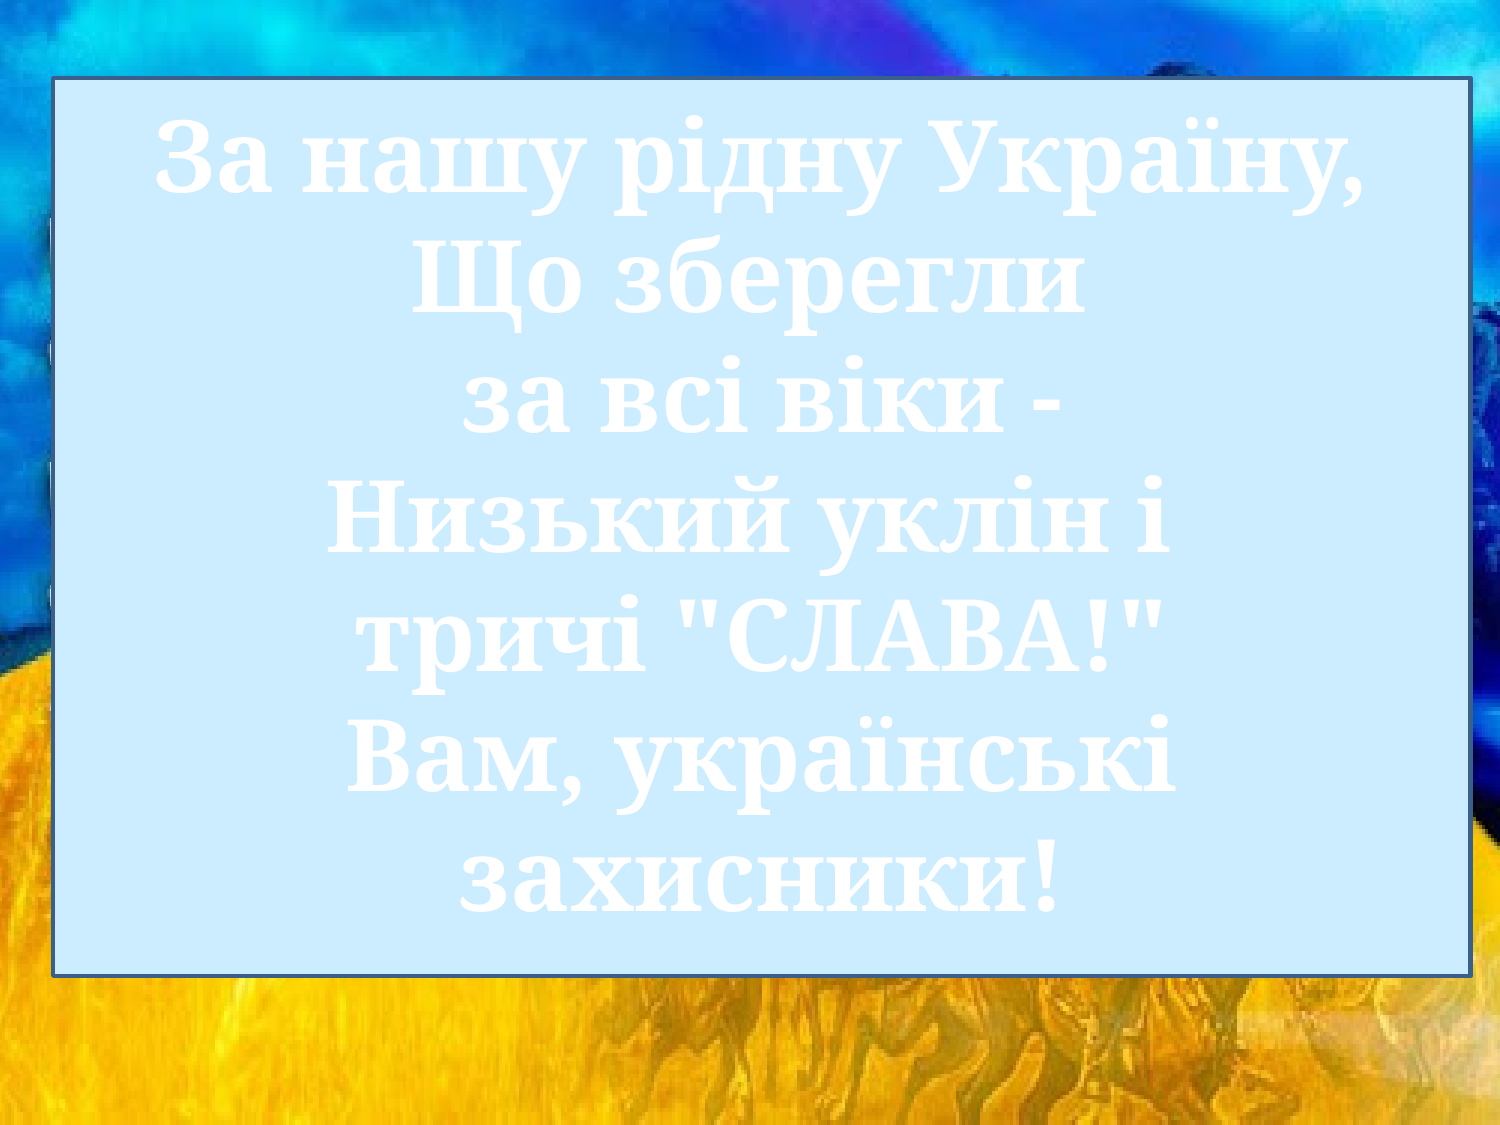

За нашу рідну Україну,
Що зберегли
за всі віки -
Низький уклін і
тричі "СЛАВА!"
Вам, українські захисники!